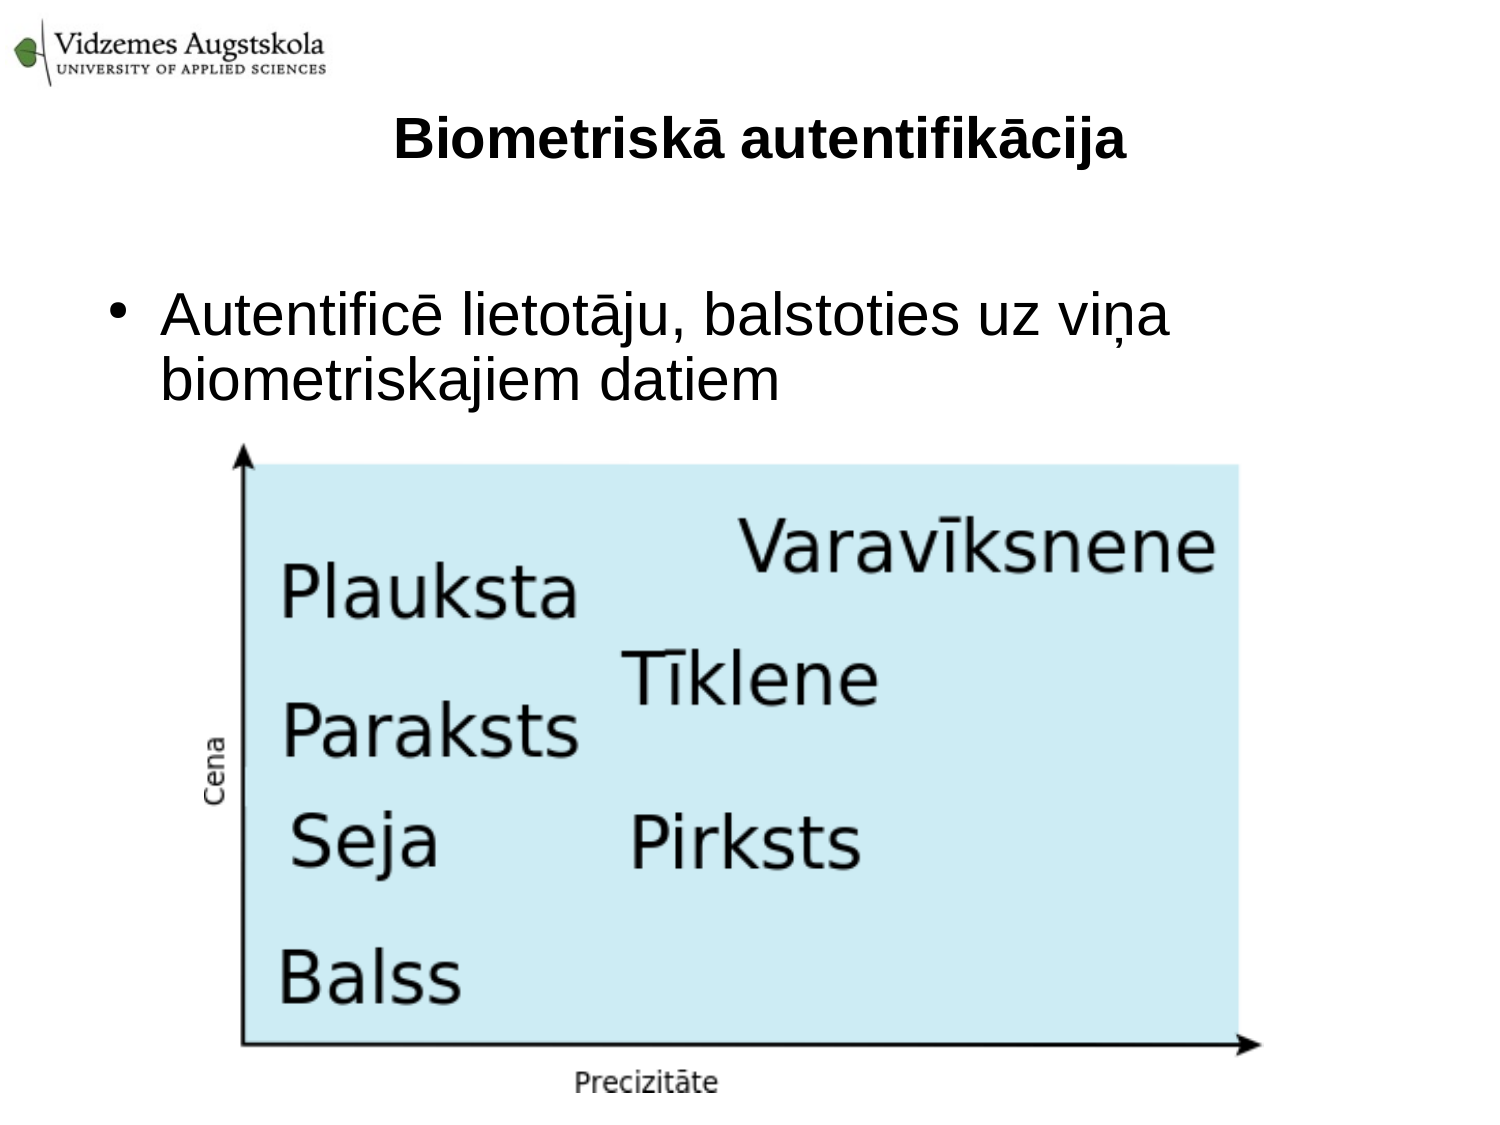

# Biometriskā autentifikācija
Autentificē lietotāju, balstoties uz viņa biometriskajiem datiem